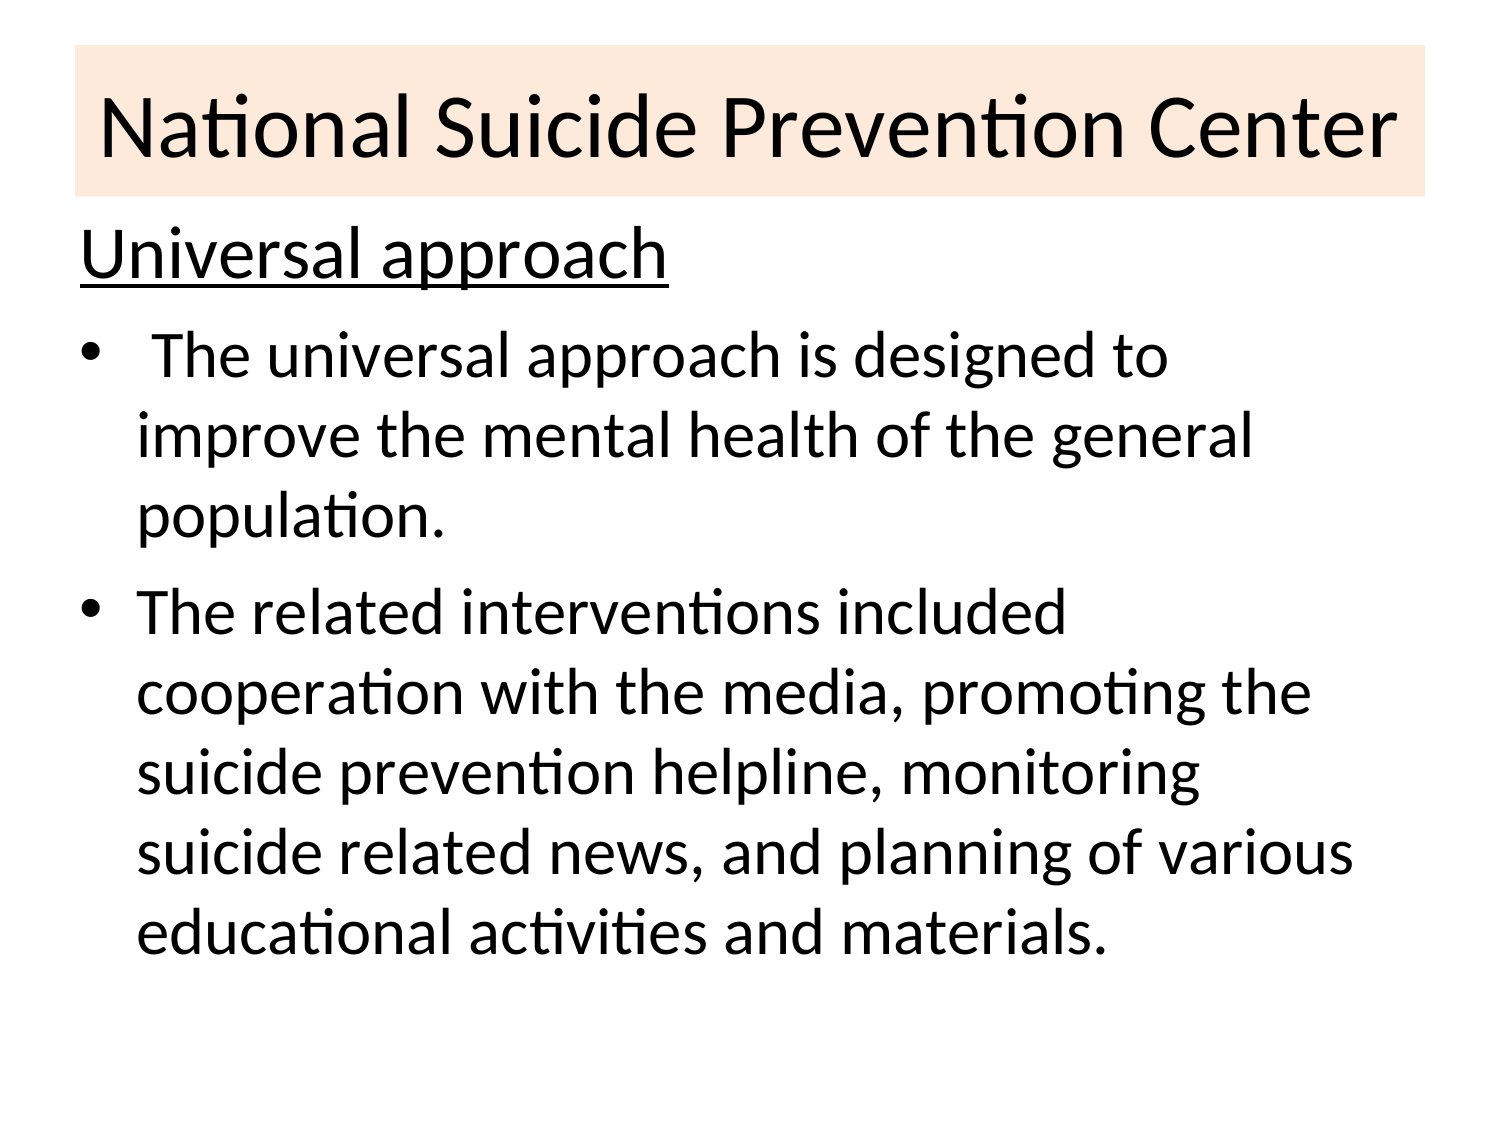

# National Suicide Prevention Center
Universal approach
 The universal approach is designed to improve the mental health of the general population.
The related interventions included cooperation with the media, promoting the suicide prevention helpline, monitoring suicide related news, and planning of various educational activities and materials.